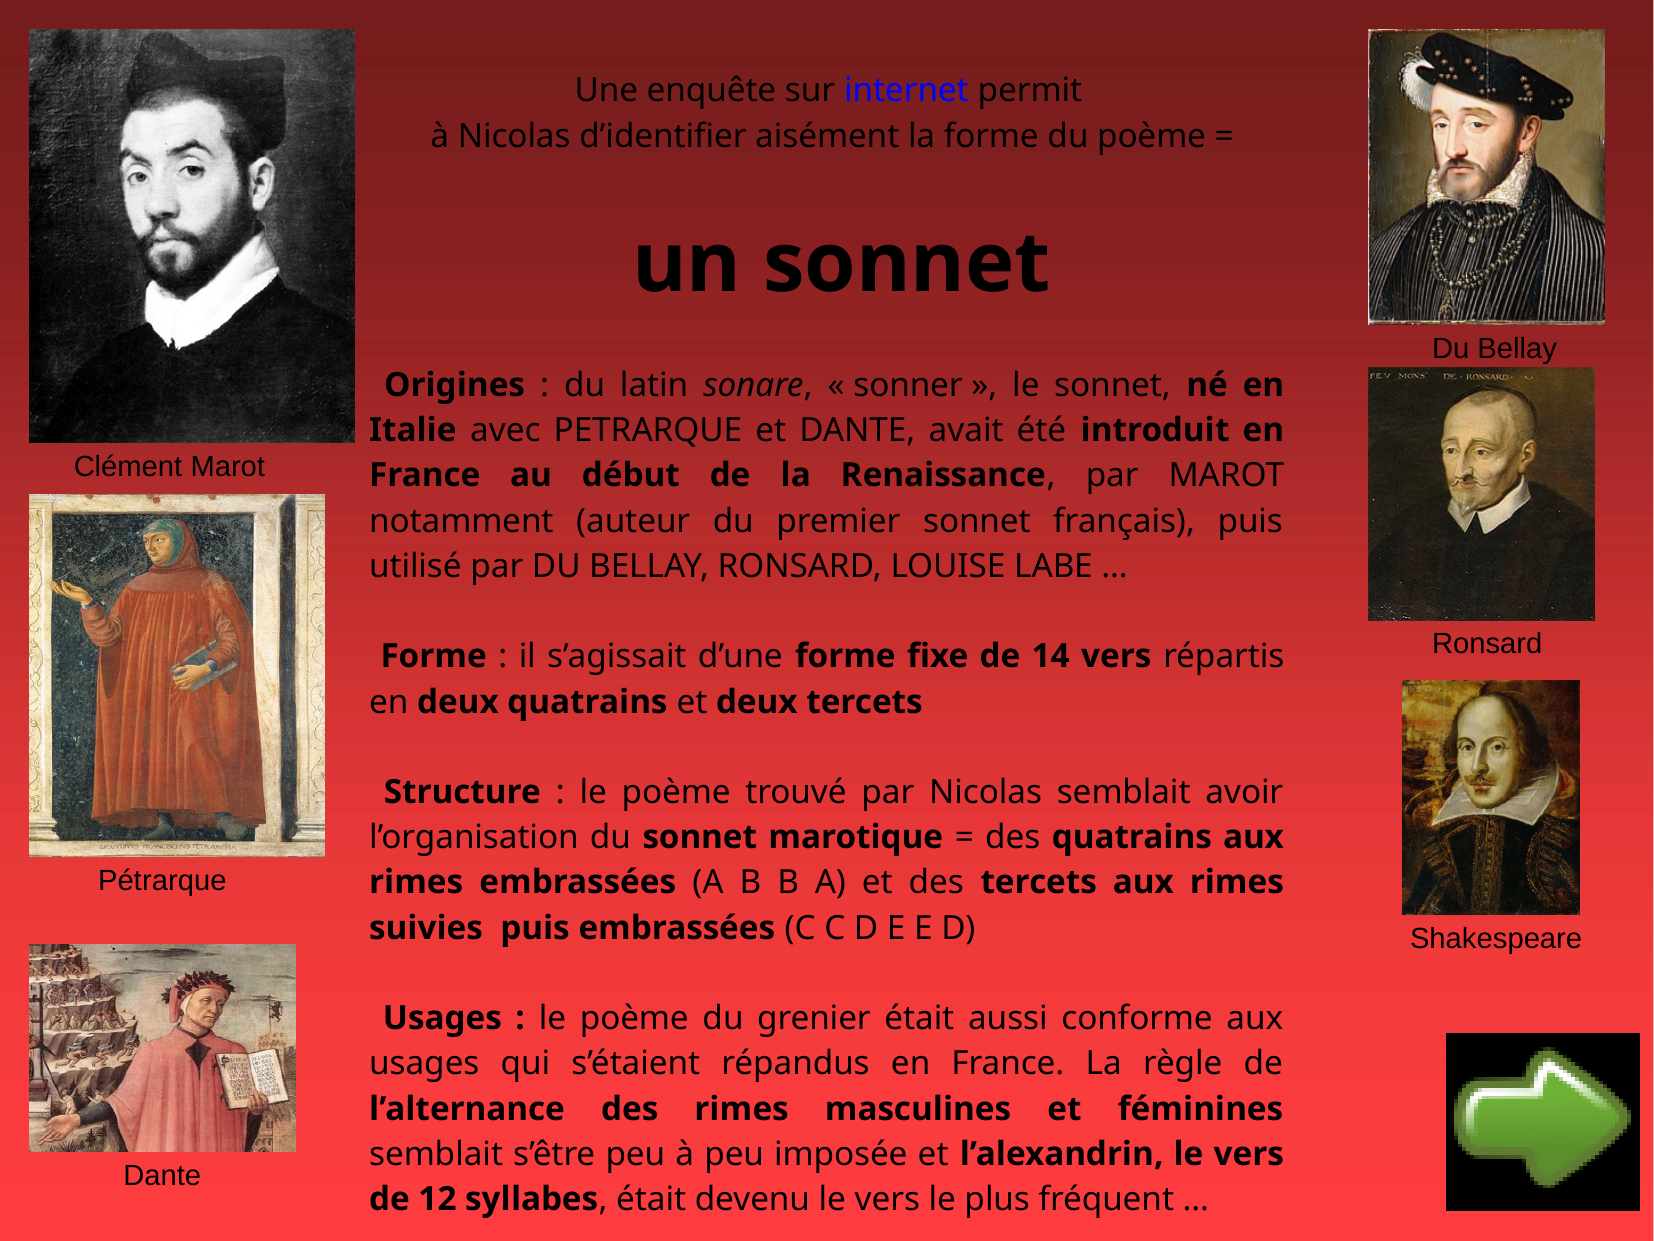

Une enquête sur internet permit
à Nicolas d’identifier aisément la forme du poème =
un sonnet
 Origines : du latin sonare, « sonner », le sonnet, né en Italie avec PETRARQUE et DANTE, avait été introduit en France au début de la Renaissance, par MAROT notamment (auteur du premier sonnet français), puis utilisé par DU BELLAY, RONSARD, LOUISE LABE …
 Forme : il s’agissait d’une forme fixe de 14 vers répartis en deux quatrains et deux tercets
 Structure : le poème trouvé par Nicolas semblait avoir l’organisation du sonnet marotique = des quatrains aux rimes embrassées (A B B A) et des tercets aux rimes suivies puis embrassées (C C D E E D)
 Usages : le poème du grenier était aussi conforme aux usages qui s’étaient répandus en France. La règle de l’alternance des rimes masculines et féminines semblait s’être peu à peu imposée et l’alexandrin, le vers de 12 syllabes, était devenu le vers le plus fréquent …
Du Bellay
Clément Marot
Ronsard
Shakespeare
Pétrarque
Dante